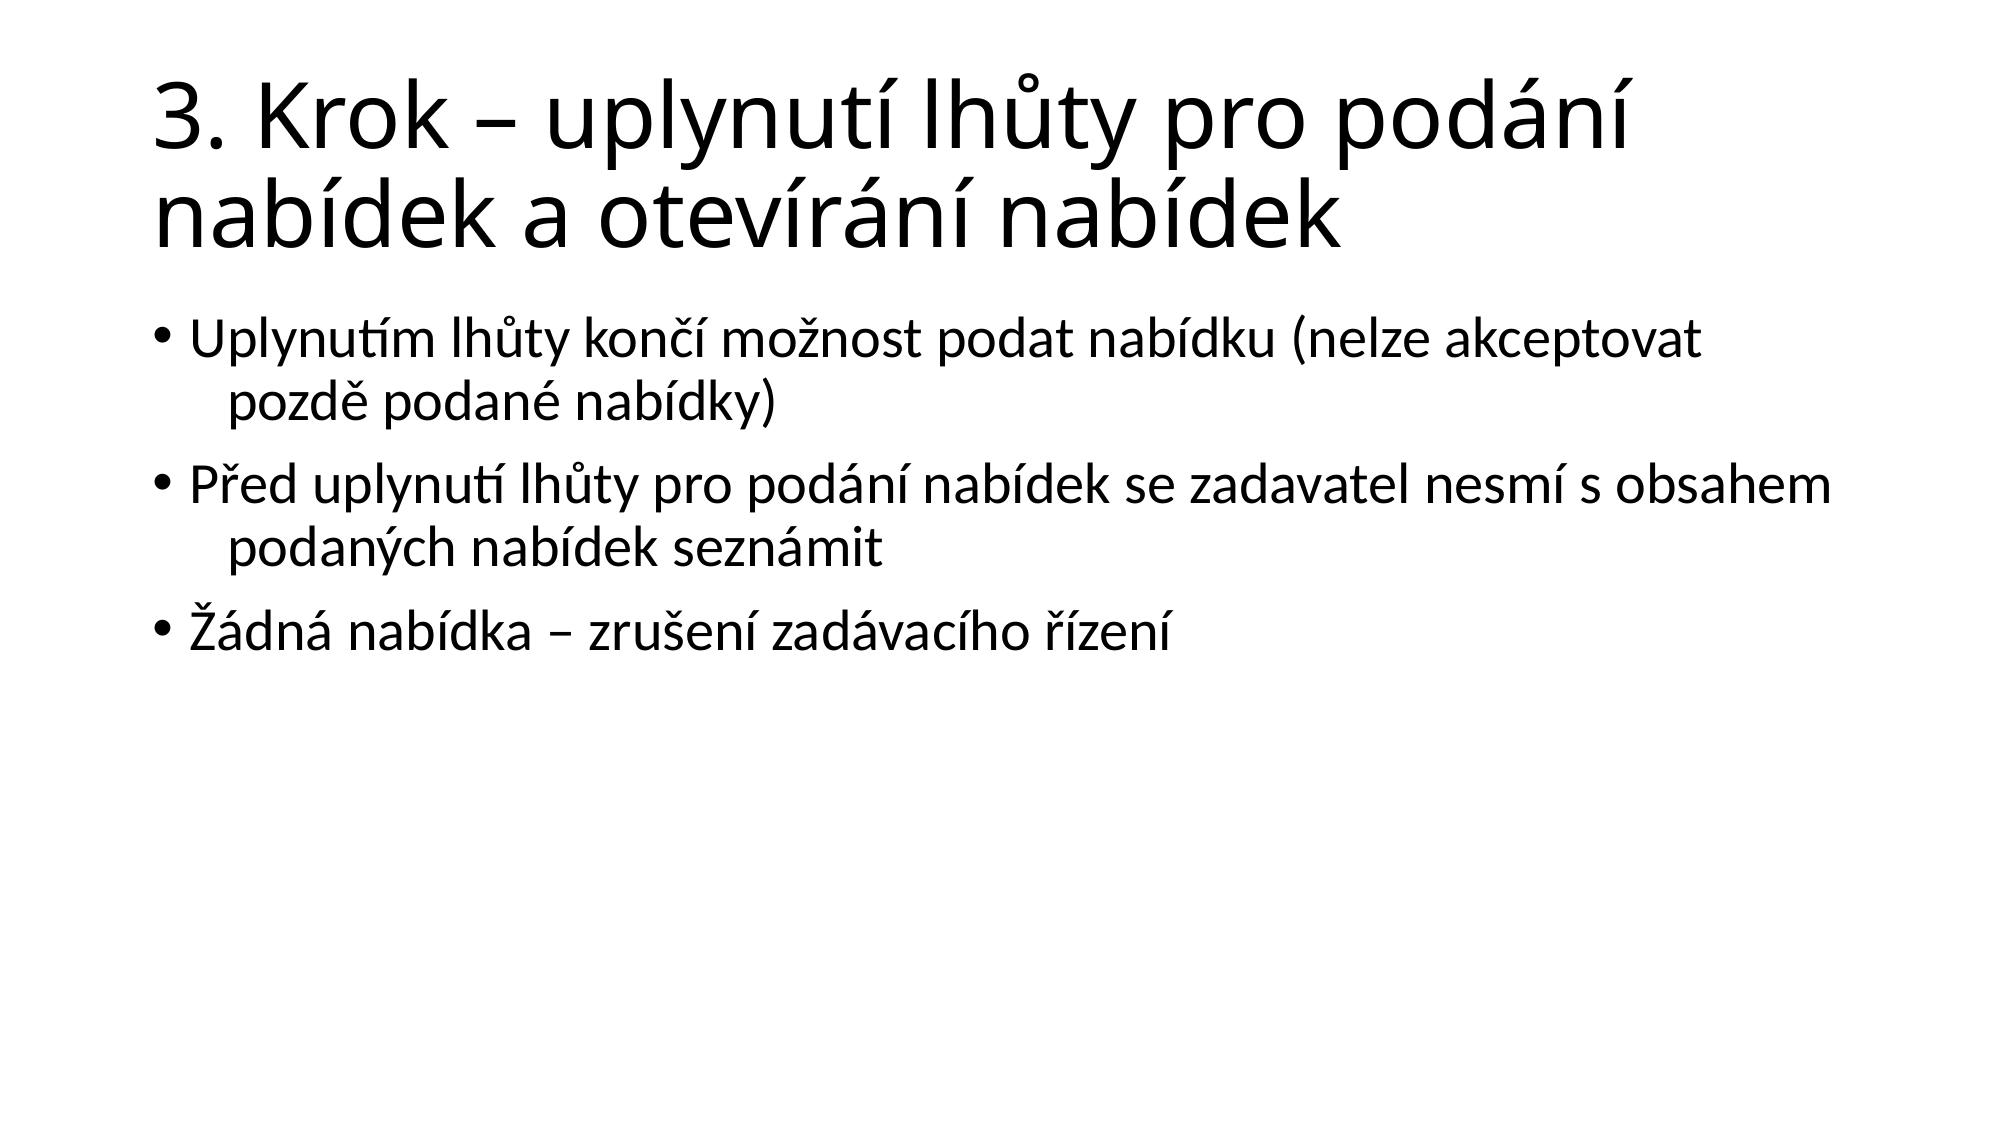

# 3. Krok – uplynutí lhůty pro podání nabídek a otevírání nabídek
Uplynutím lhůty končí možnost podat nabídku (nelze akceptovat pozdě podané nabídky)
Před uplynutí lhůty pro podání nabídek se zadavatel nesmí s obsahem podaných nabídek seznámit
Žádná nabídka – zrušení zadávacího řízení